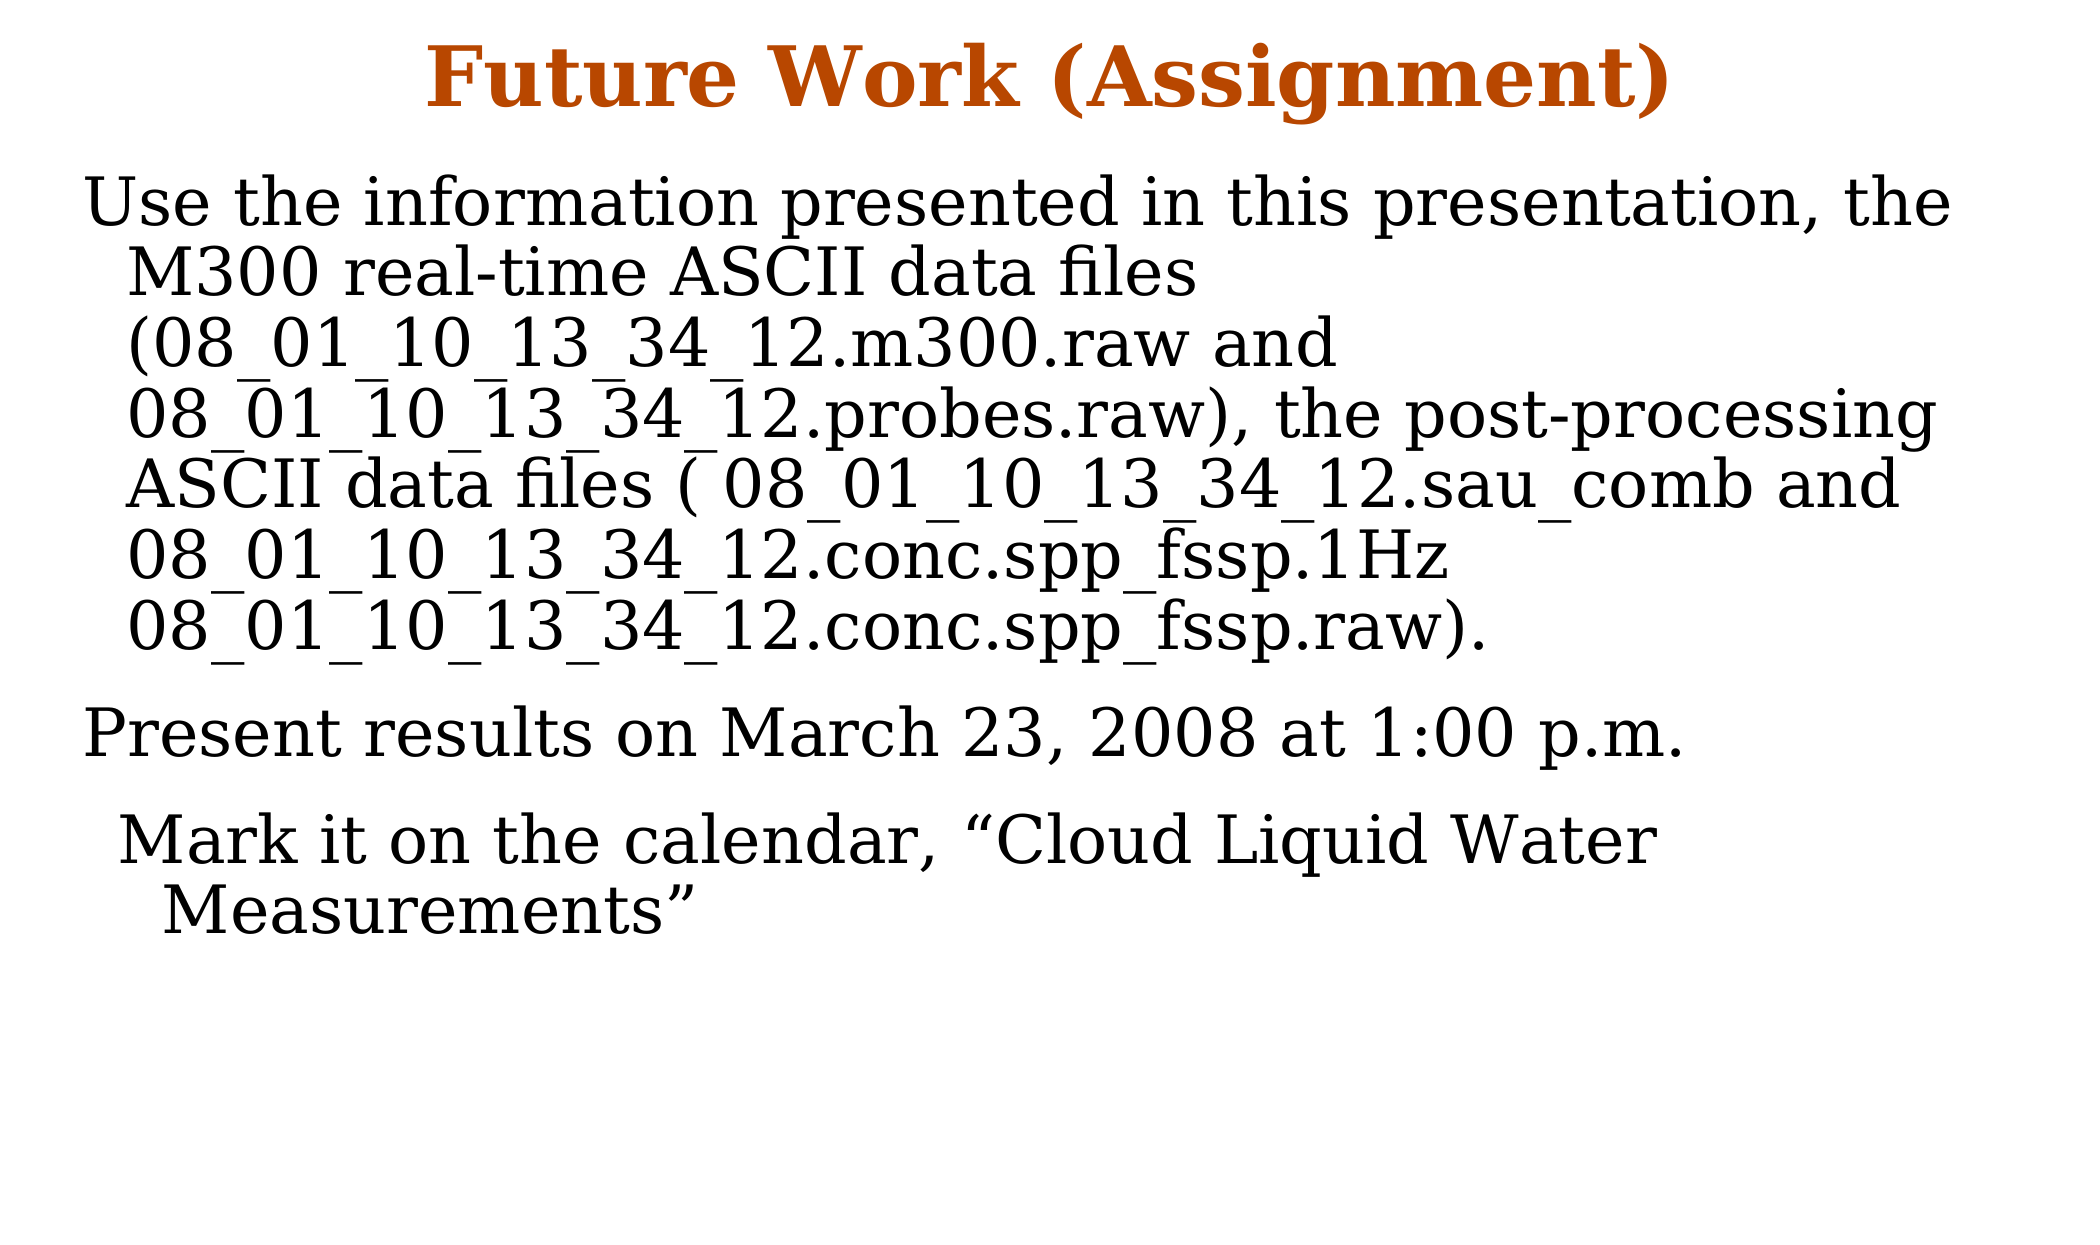

Future Work (Assignment)‏
Use the information presented in this presentation, the M300 real-time ASCII data files (08_01_10_13_34_12.m300.raw and 08_01_10_13_34_12.probes.raw), the post-processing ASCII data files ( 08_01_10_13_34_12.sau_comb and 08_01_10_13_34_12.conc.spp_fssp.1Hz 08_01_10_13_34_12.conc.spp_fssp.raw).
Present results on March 23, 2008 at 1:00 p.m.
Mark it on the calendar, “Cloud Liquid Water Measurements”